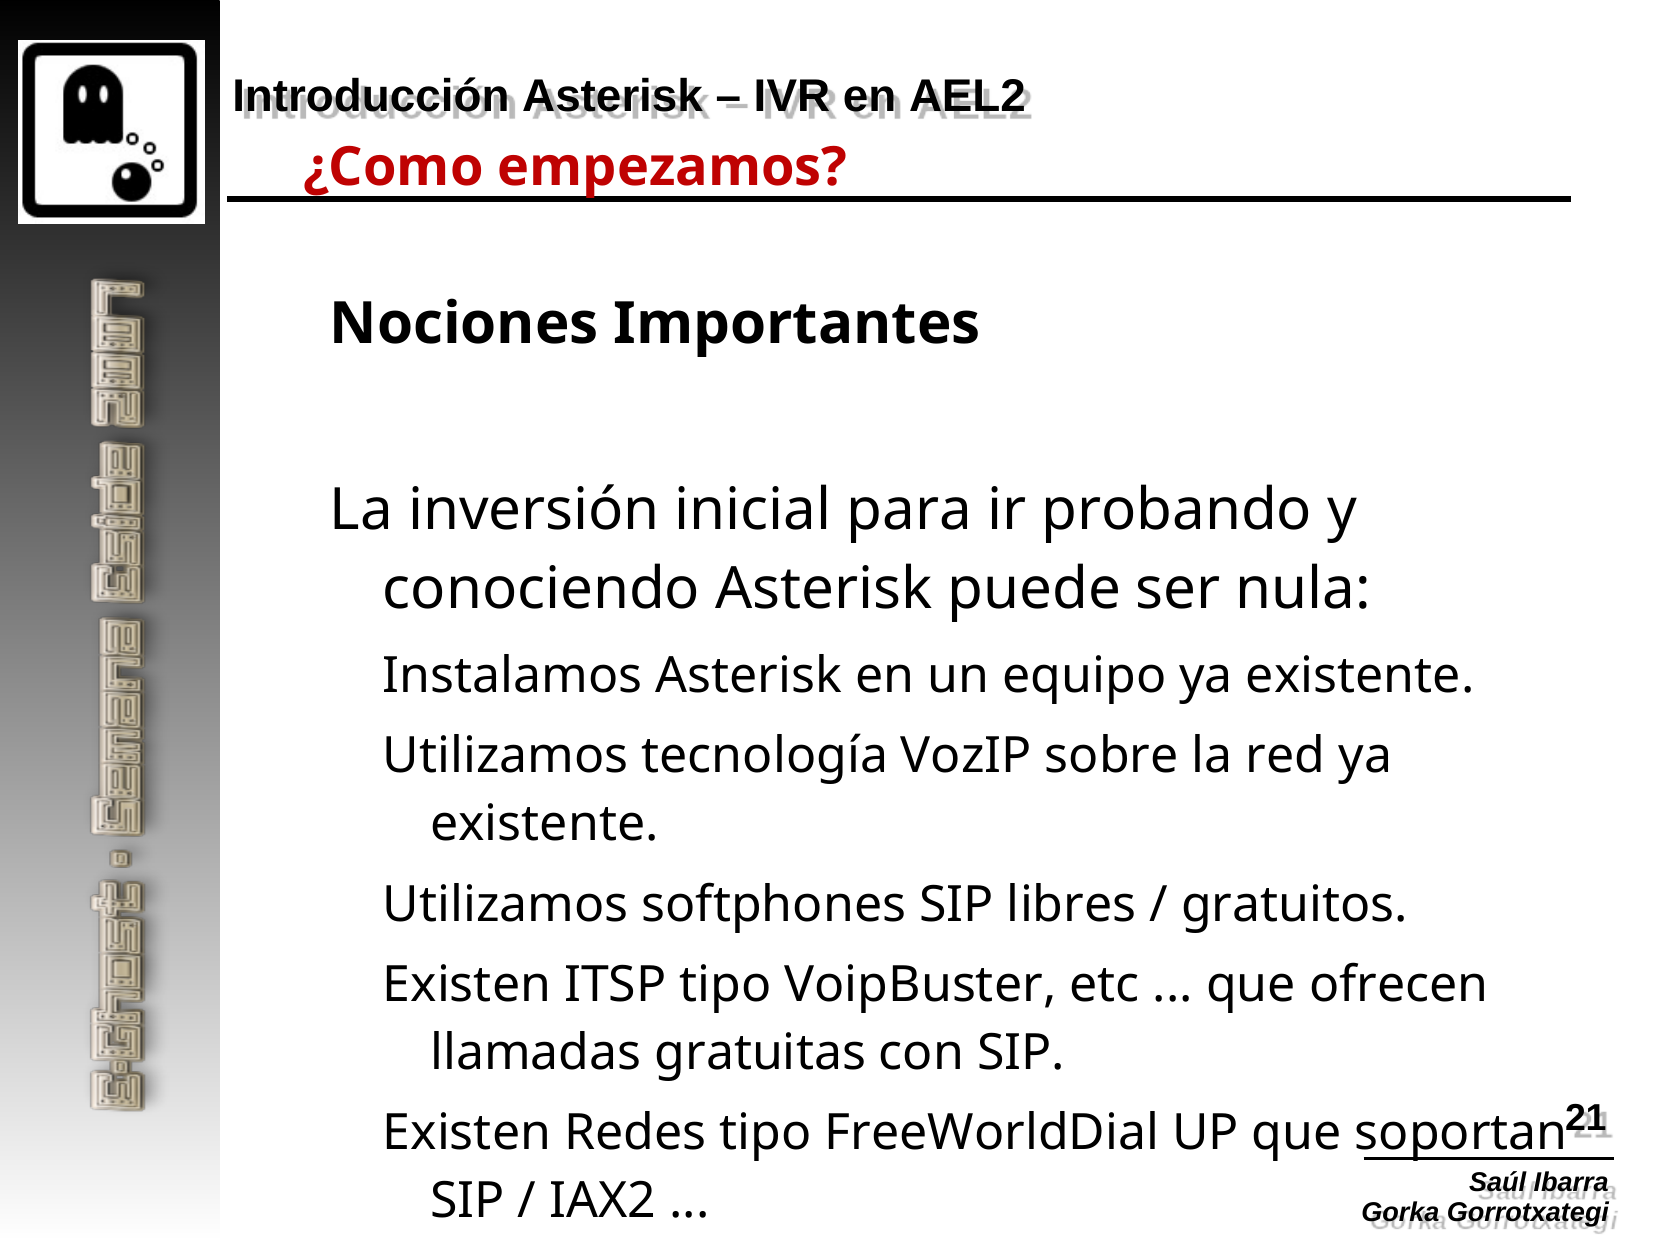

¿Como empezamos?
# Nociones Importantes
La inversión inicial para ir probando y conociendo Asterisk puede ser nula:
Instalamos Asterisk en un equipo ya existente.
Utilizamos tecnología VozIP sobre la red ya existente.
Utilizamos softphones SIP libres / gratuitos.
Existen ITSP tipo VoipBuster, etc ... que ofrecen llamadas gratuitas con SIP.
Existen Redes tipo FreeWorldDial UP que soportan SIP / IAX2 ...